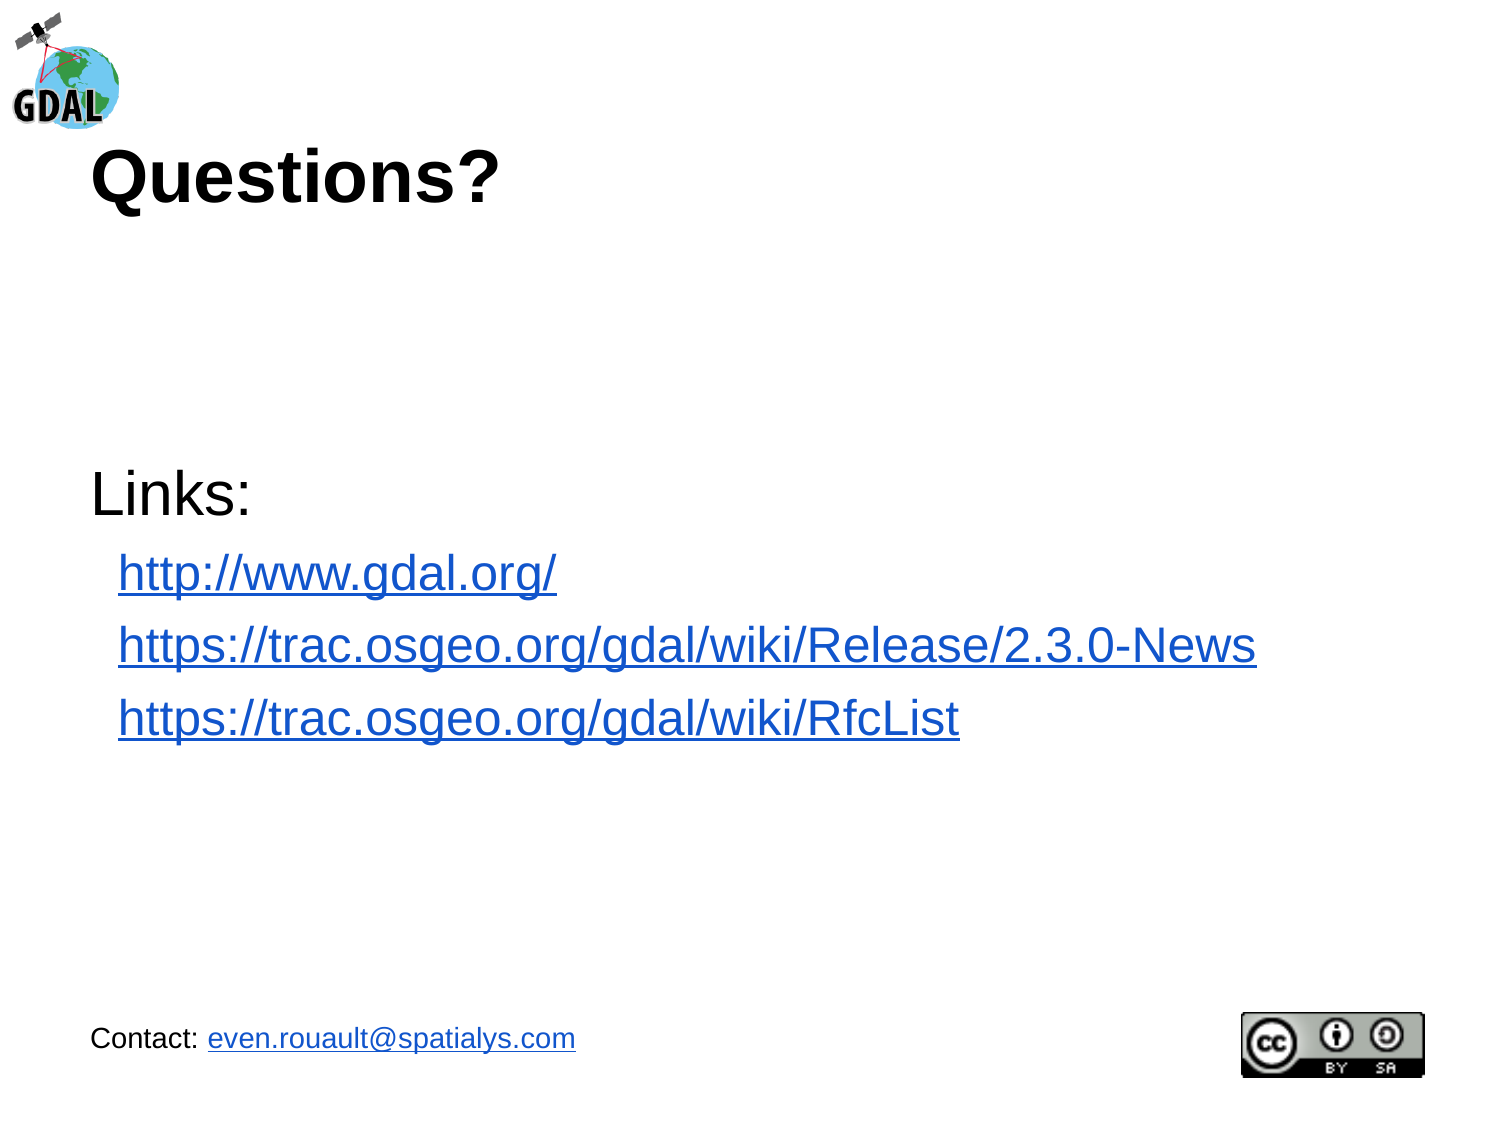

# Questions?
Links:
 http://www.gdal.org/
 https://trac.osgeo.org/gdal/wiki/Release/2.3.0-News
 https://trac.osgeo.org/gdal/wiki/RfcList
Contact: even.rouault@spatialys.com